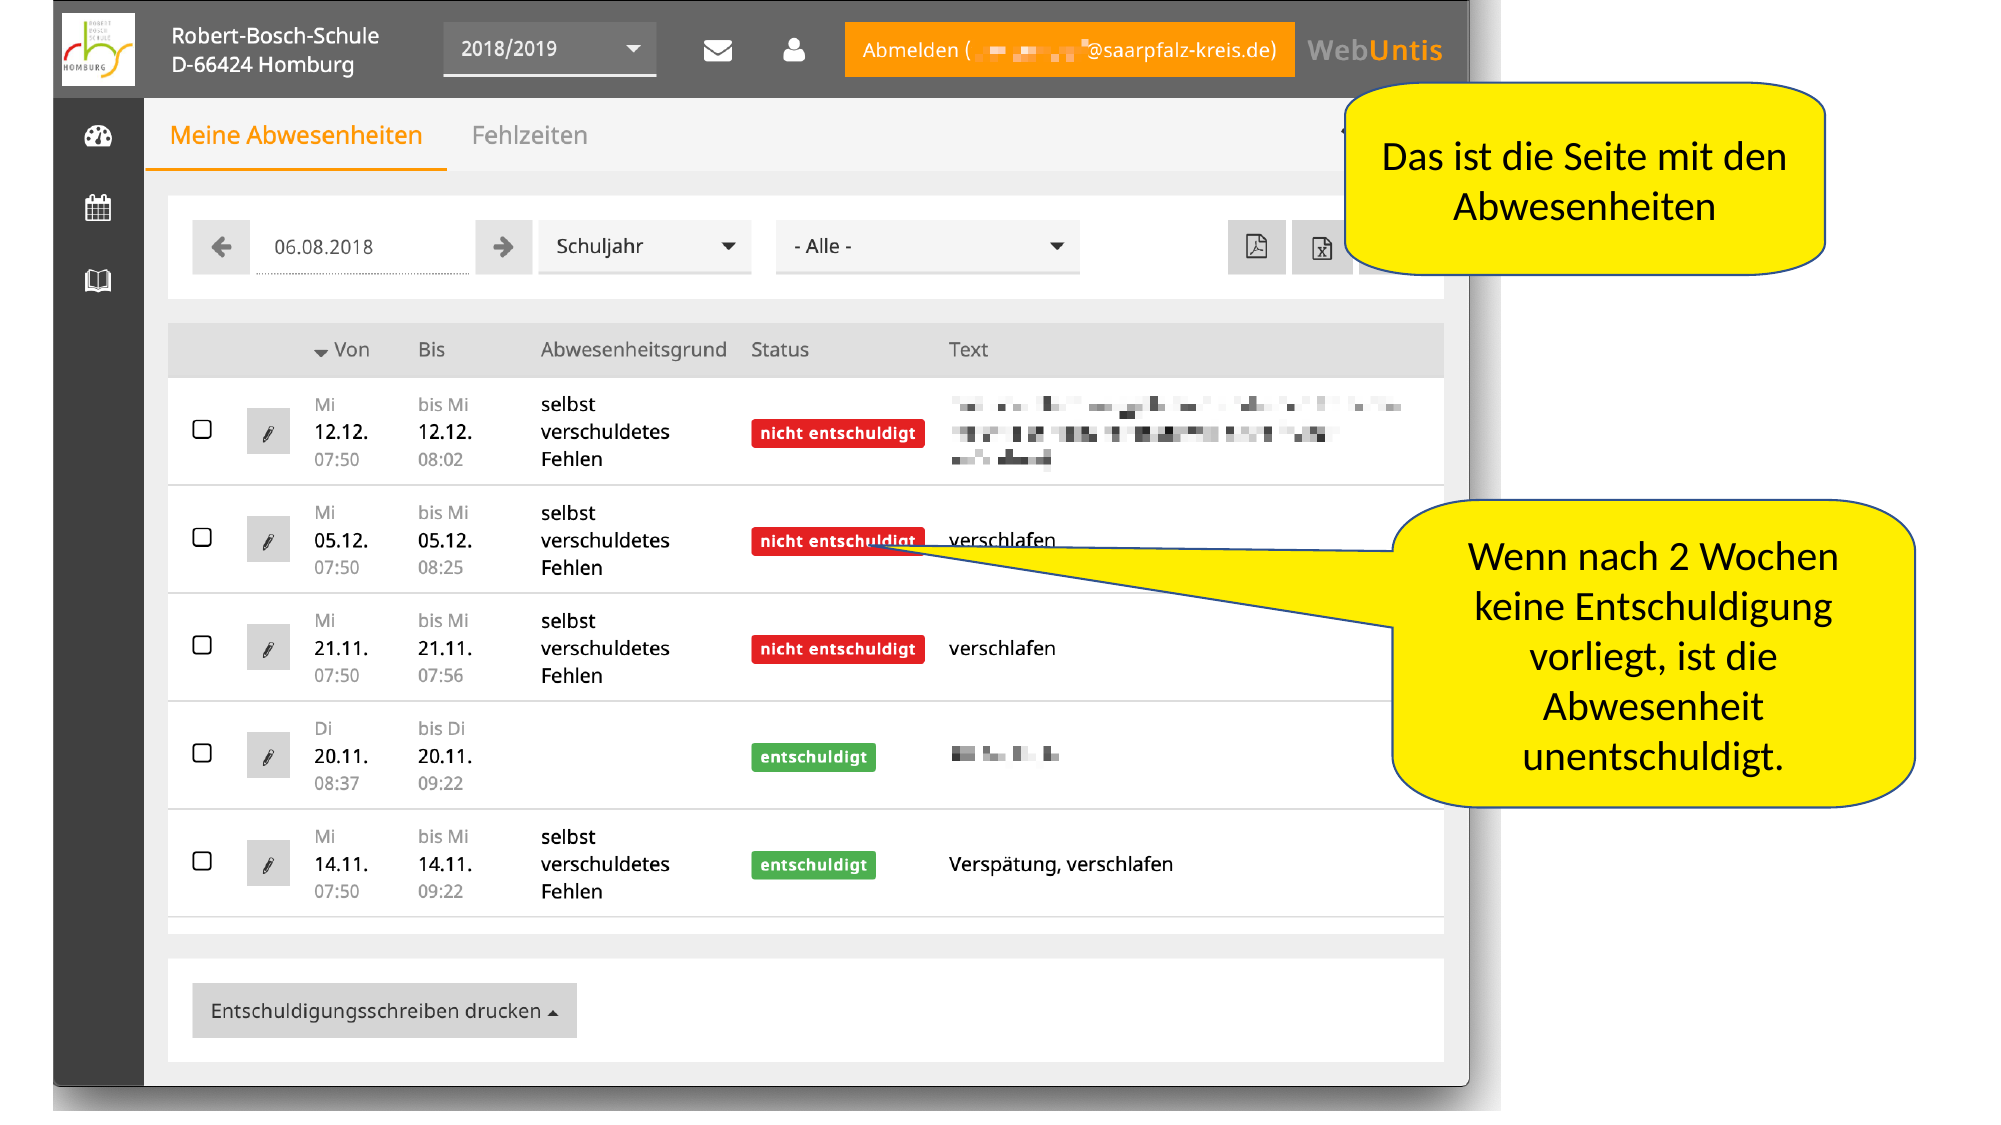

Das ist die Seite mit den Abwesenheiten
Wenn nach 2 Wochen keine Entschuldigung vorliegt, ist die Abwesenheit unentschuldigt.